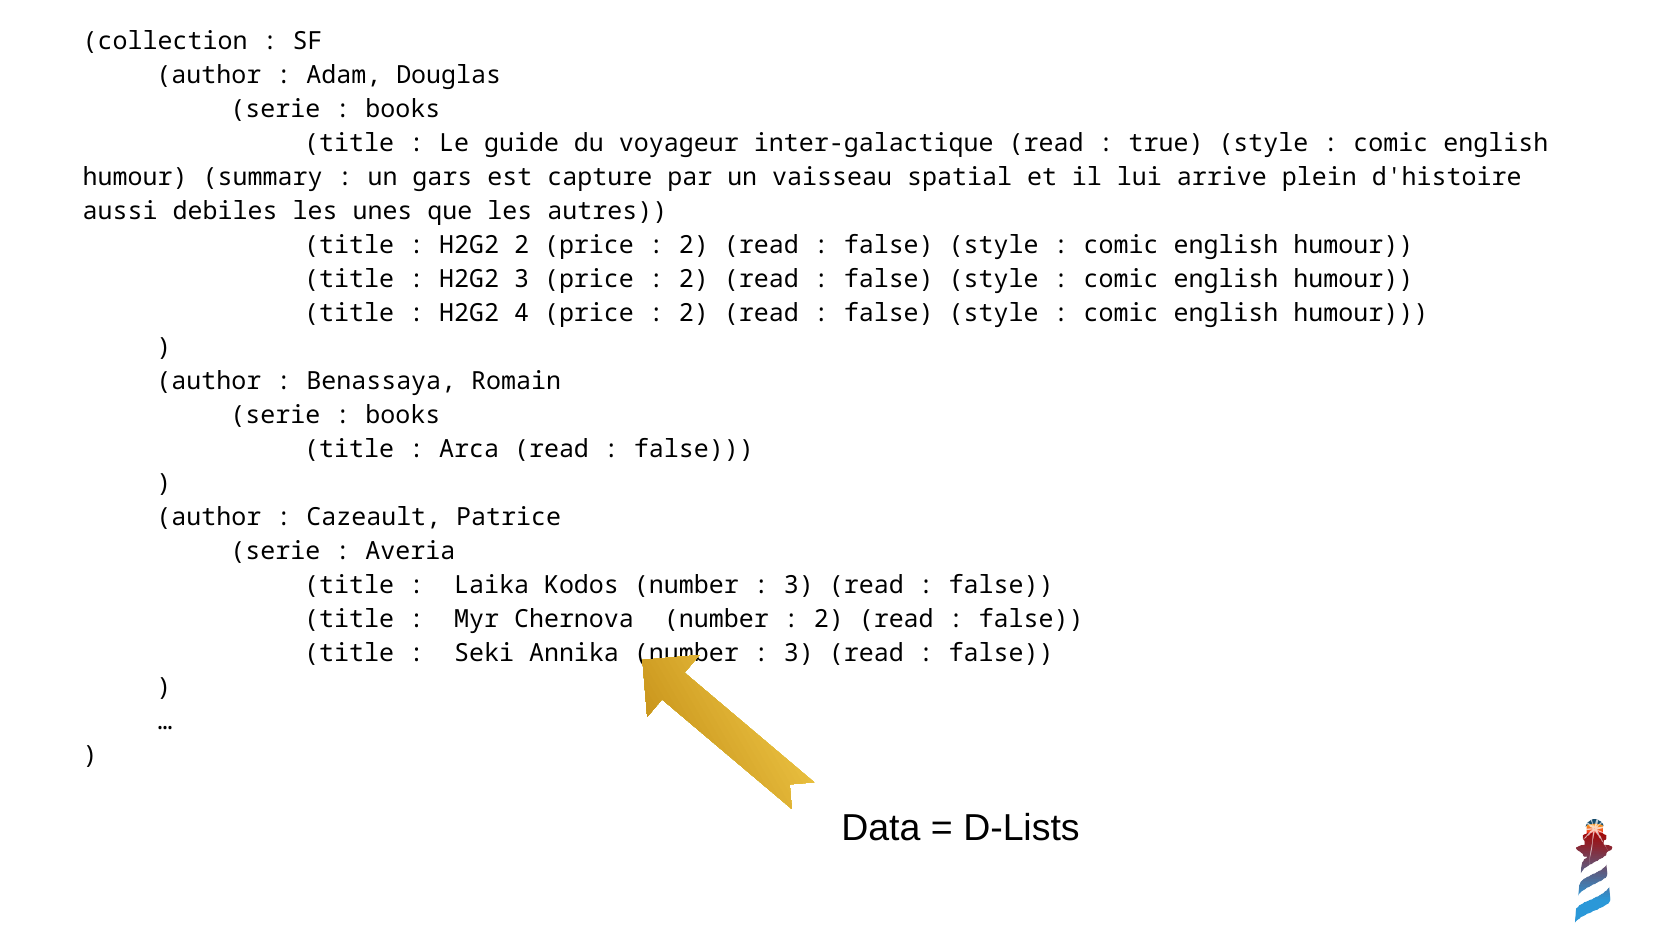

# (collection : SF
	(author : Adam, Douglas
		(serie : books
			(title : Le guide du voyageur inter-galactique (read : true) (style : comic english humour) (summary : un gars est capture par un vaisseau spatial et il lui arrive plein d'histoire aussi debiles les unes que les autres))
			(title : H2G2 2 (price : 2) (read : false) (style : comic english humour))
			(title : H2G2 3 (price : 2) (read : false) (style : comic english humour))
			(title : H2G2 4 (price : 2) (read : false) (style : comic english humour)))
	)
	(author : Benassaya, Romain
		(serie : books
			(title : Arca (read : false)))
	)
	(author : Cazeault, Patrice
		(serie : Averia
			(title : Laika Kodos (number : 3) (read : false))
			(title : Myr Chernova (number : 2) (read : false))
			(title : Seki Annika (number : 3) (read : false))
	)
 …
)
Data = D-Lists